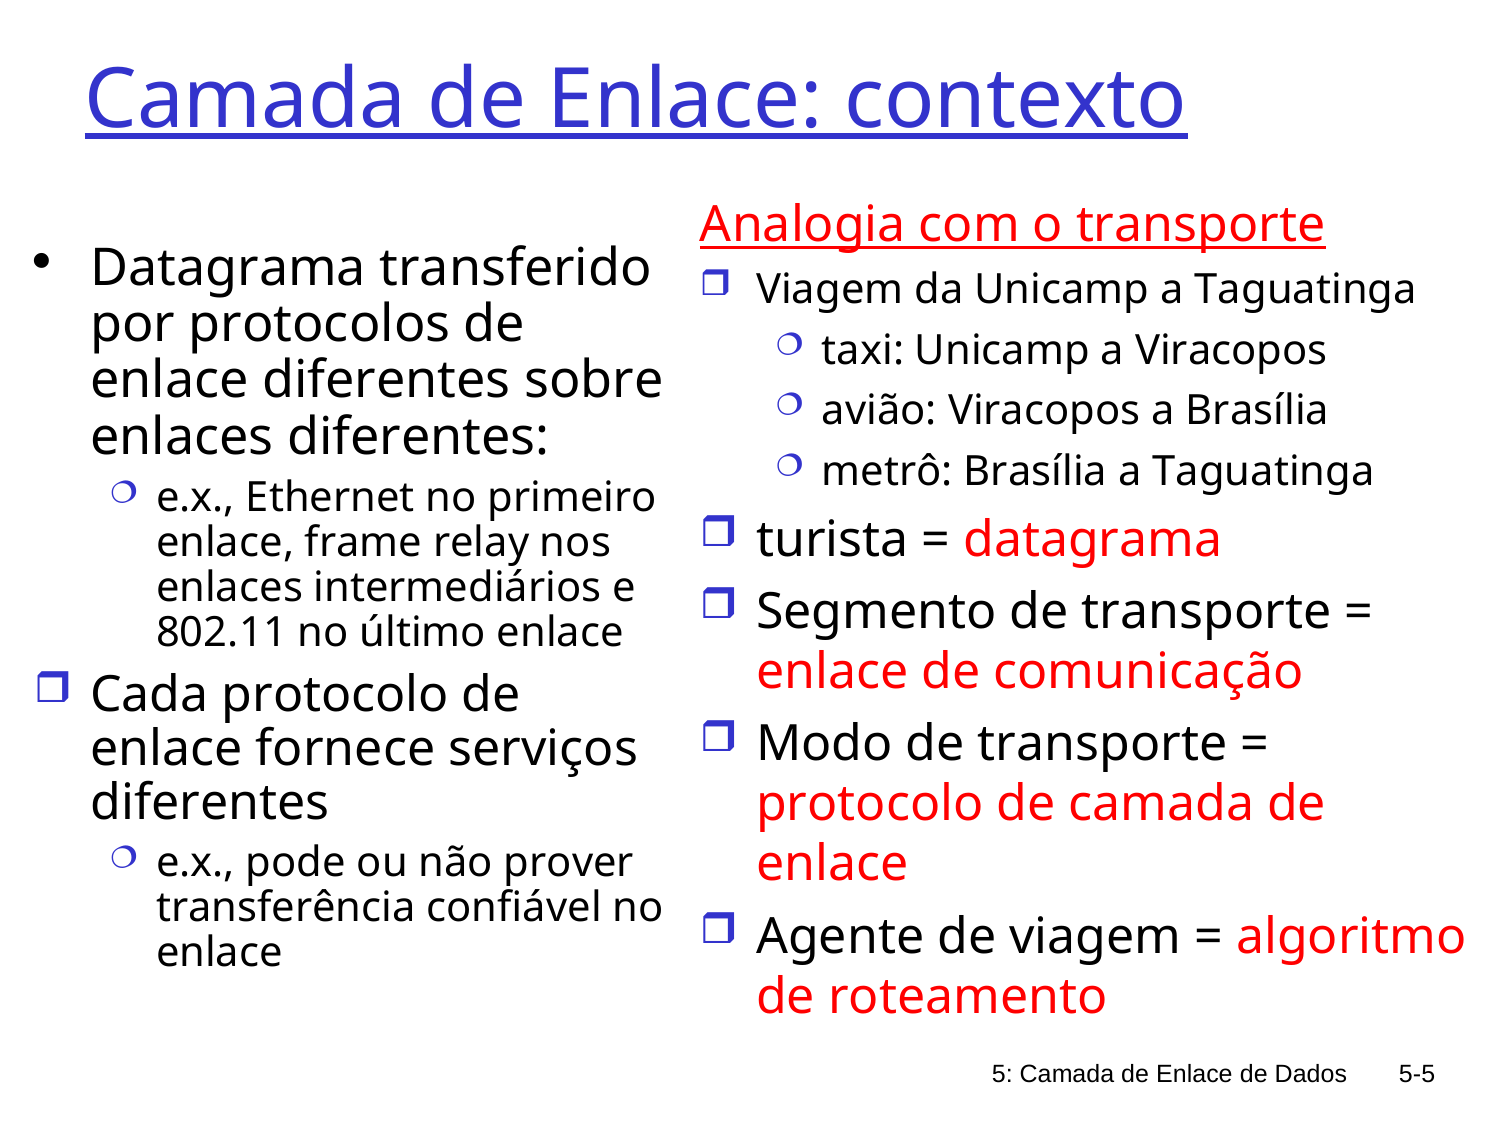

# Camada de Enlace: contexto
Analogia com o transporte
Viagem da Unicamp a Taguatinga
taxi: Unicamp a Viracopos
avião: Viracopos a Brasília
metrô: Brasília a Taguatinga
turista = datagrama
Segmento de transporte = enlace de comunicação
Modo de transporte = protocolo de camada de enlace
Agente de viagem = algoritmo de roteamento
Datagrama transferido por protocolos de enlace diferentes sobre enlaces diferentes:
e.x., Ethernet no primeiro enlace, frame relay nos enlaces intermediários e 802.11 no último enlace
Cada protocolo de enlace fornece serviços diferentes
e.x., pode ou não prover transferência confiável no enlace
5: Camada de Enlace de Dados